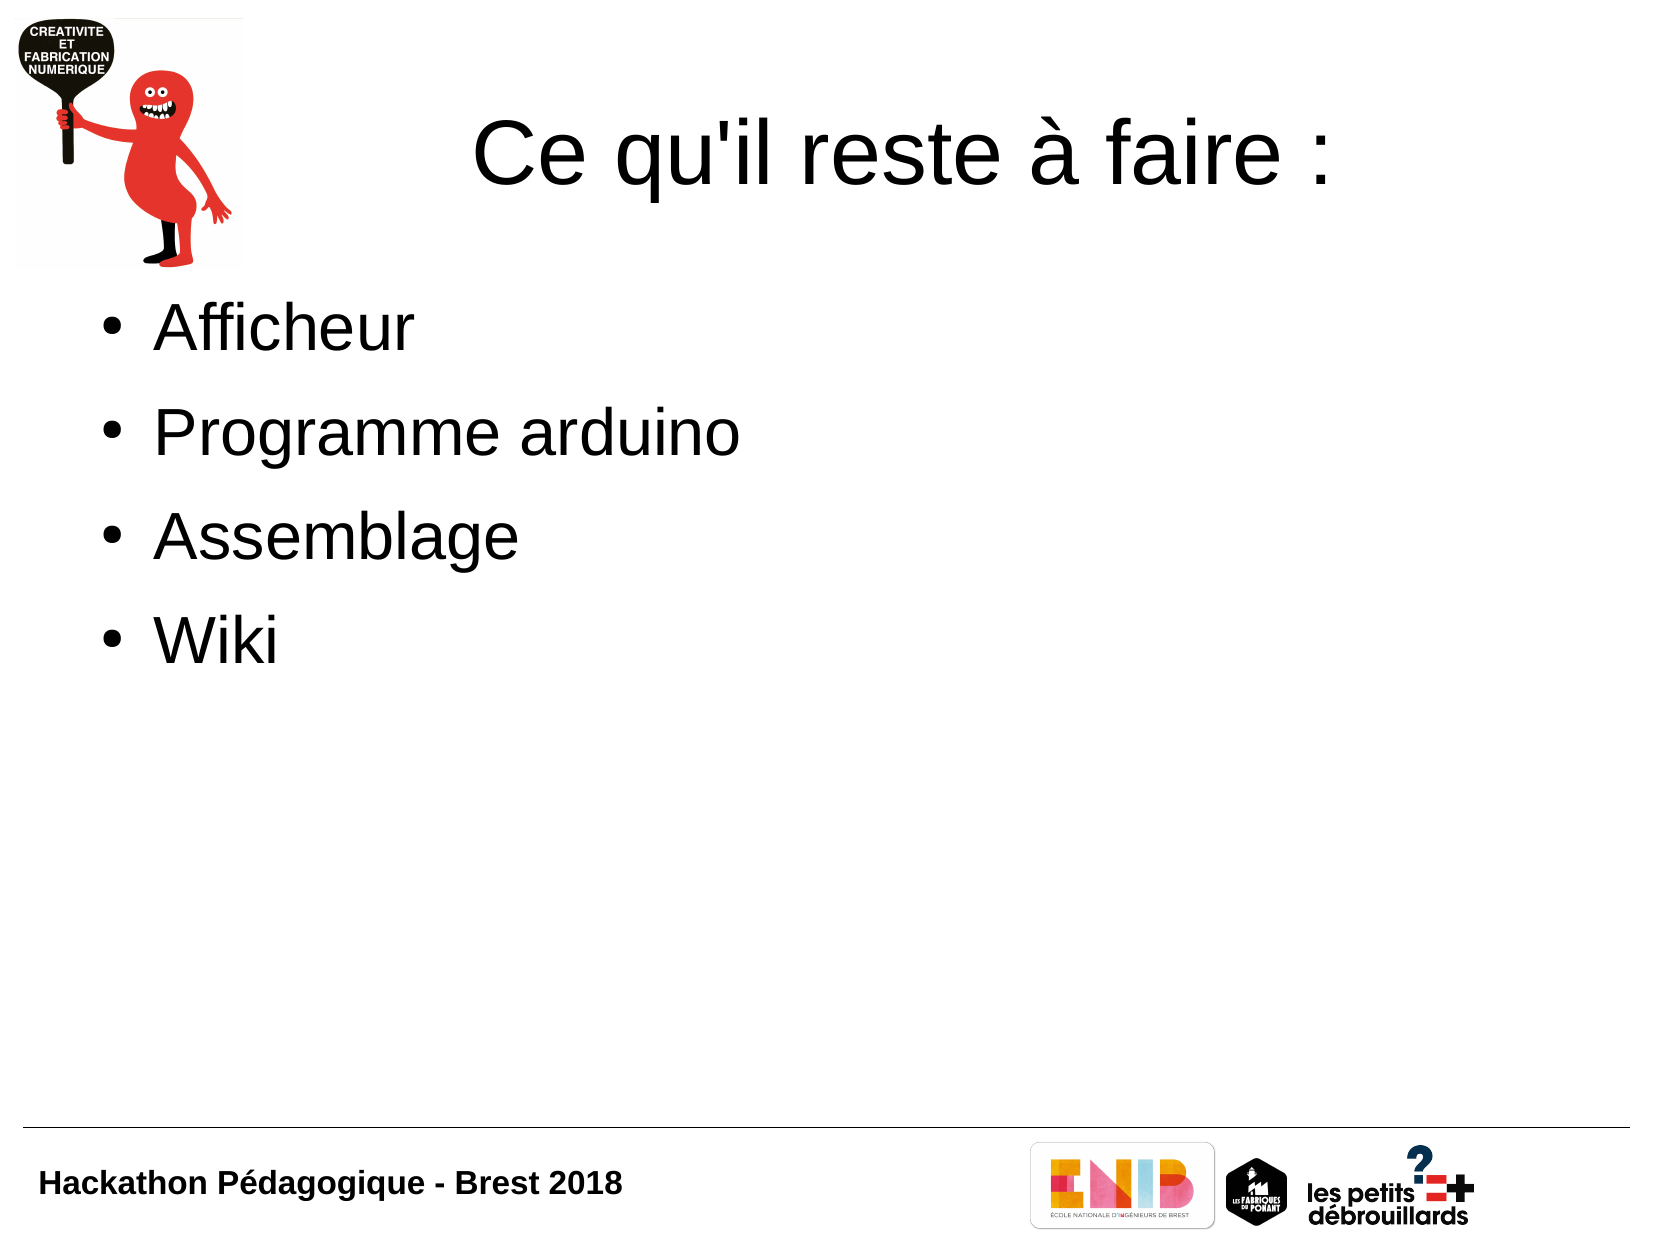

# Ce qu'il reste à faire :
Afficheur
Programme arduino
Assemblage
Wiki
Hackathon Pédagogique - Brest 2018